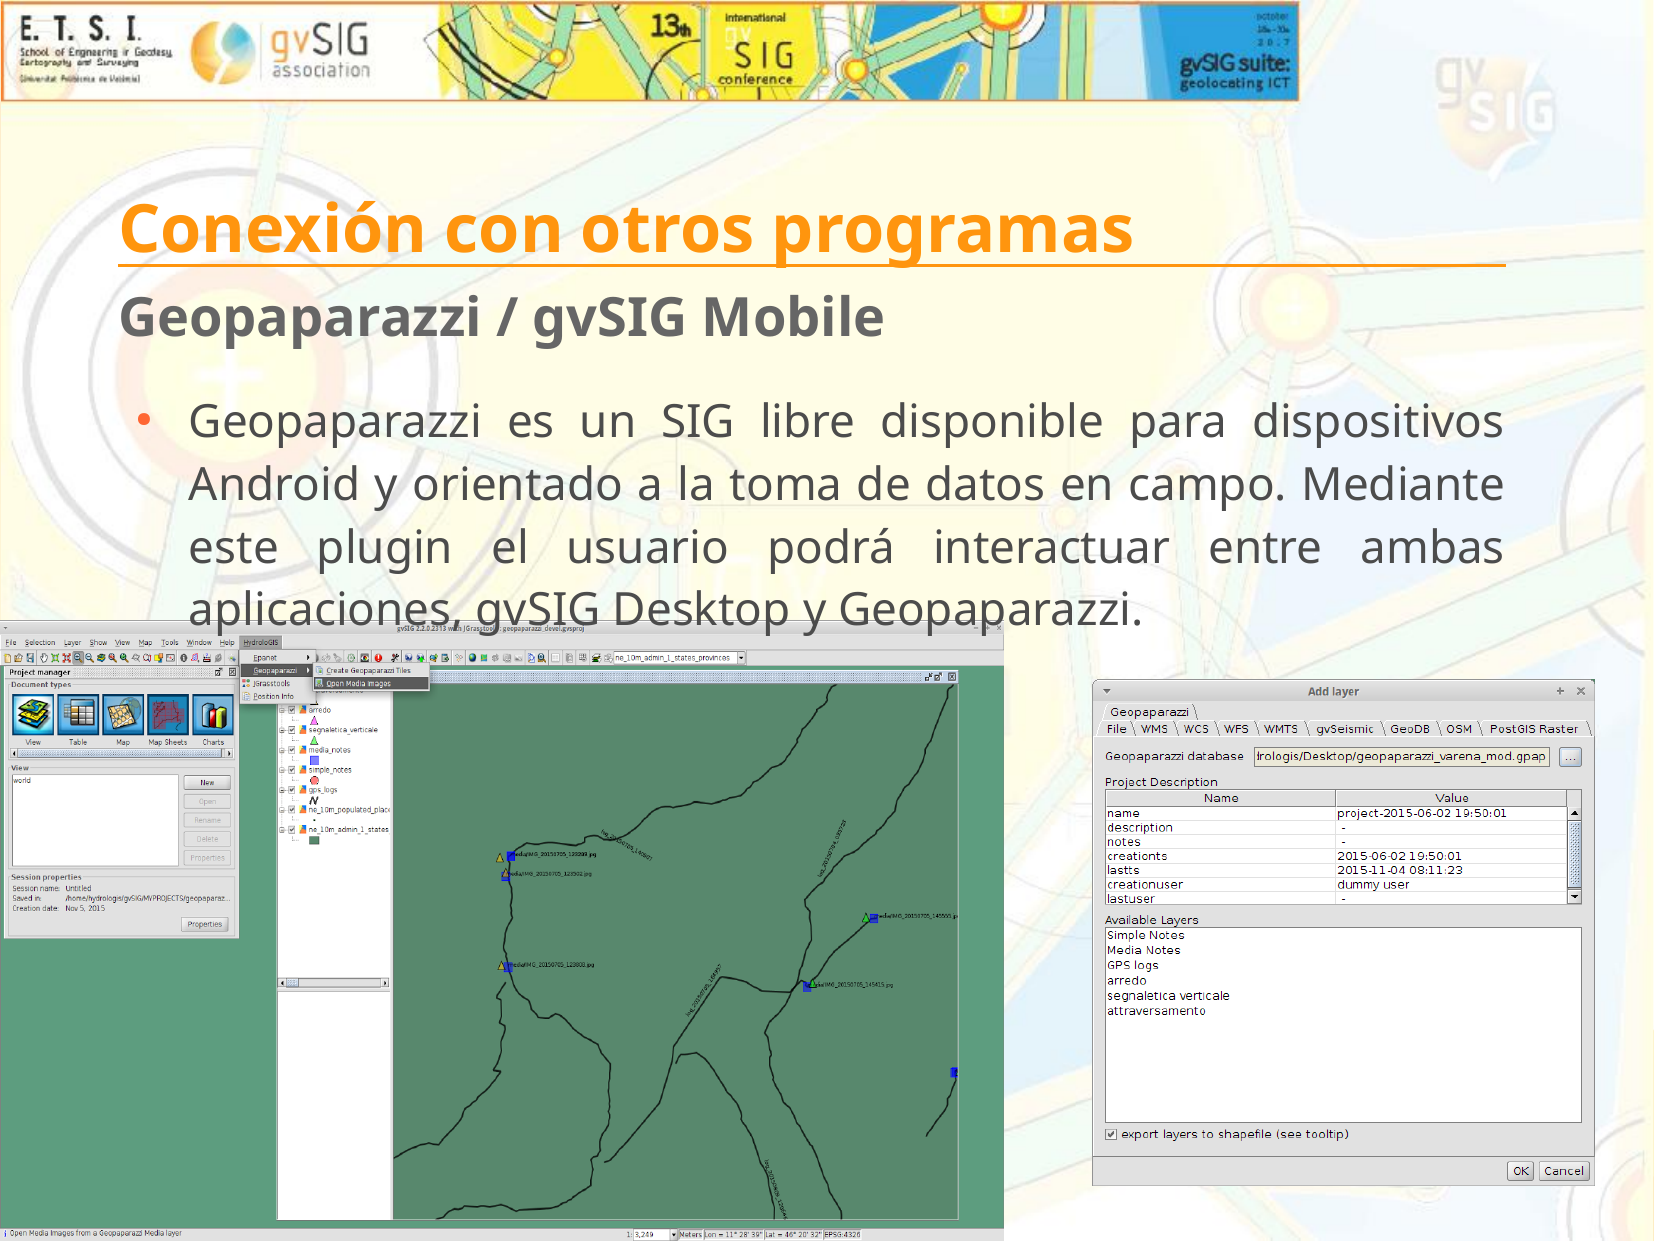

# Conexión con otros programas
Geopaparazzi / gvSIG Mobile
Geopaparazzi es un SIG libre disponible para dispositivos Android y orientado a la toma de datos en campo. Mediante este plugin el usuario podrá interactuar entre ambas aplicaciones, gvSIG Desktop y Geopaparazzi.